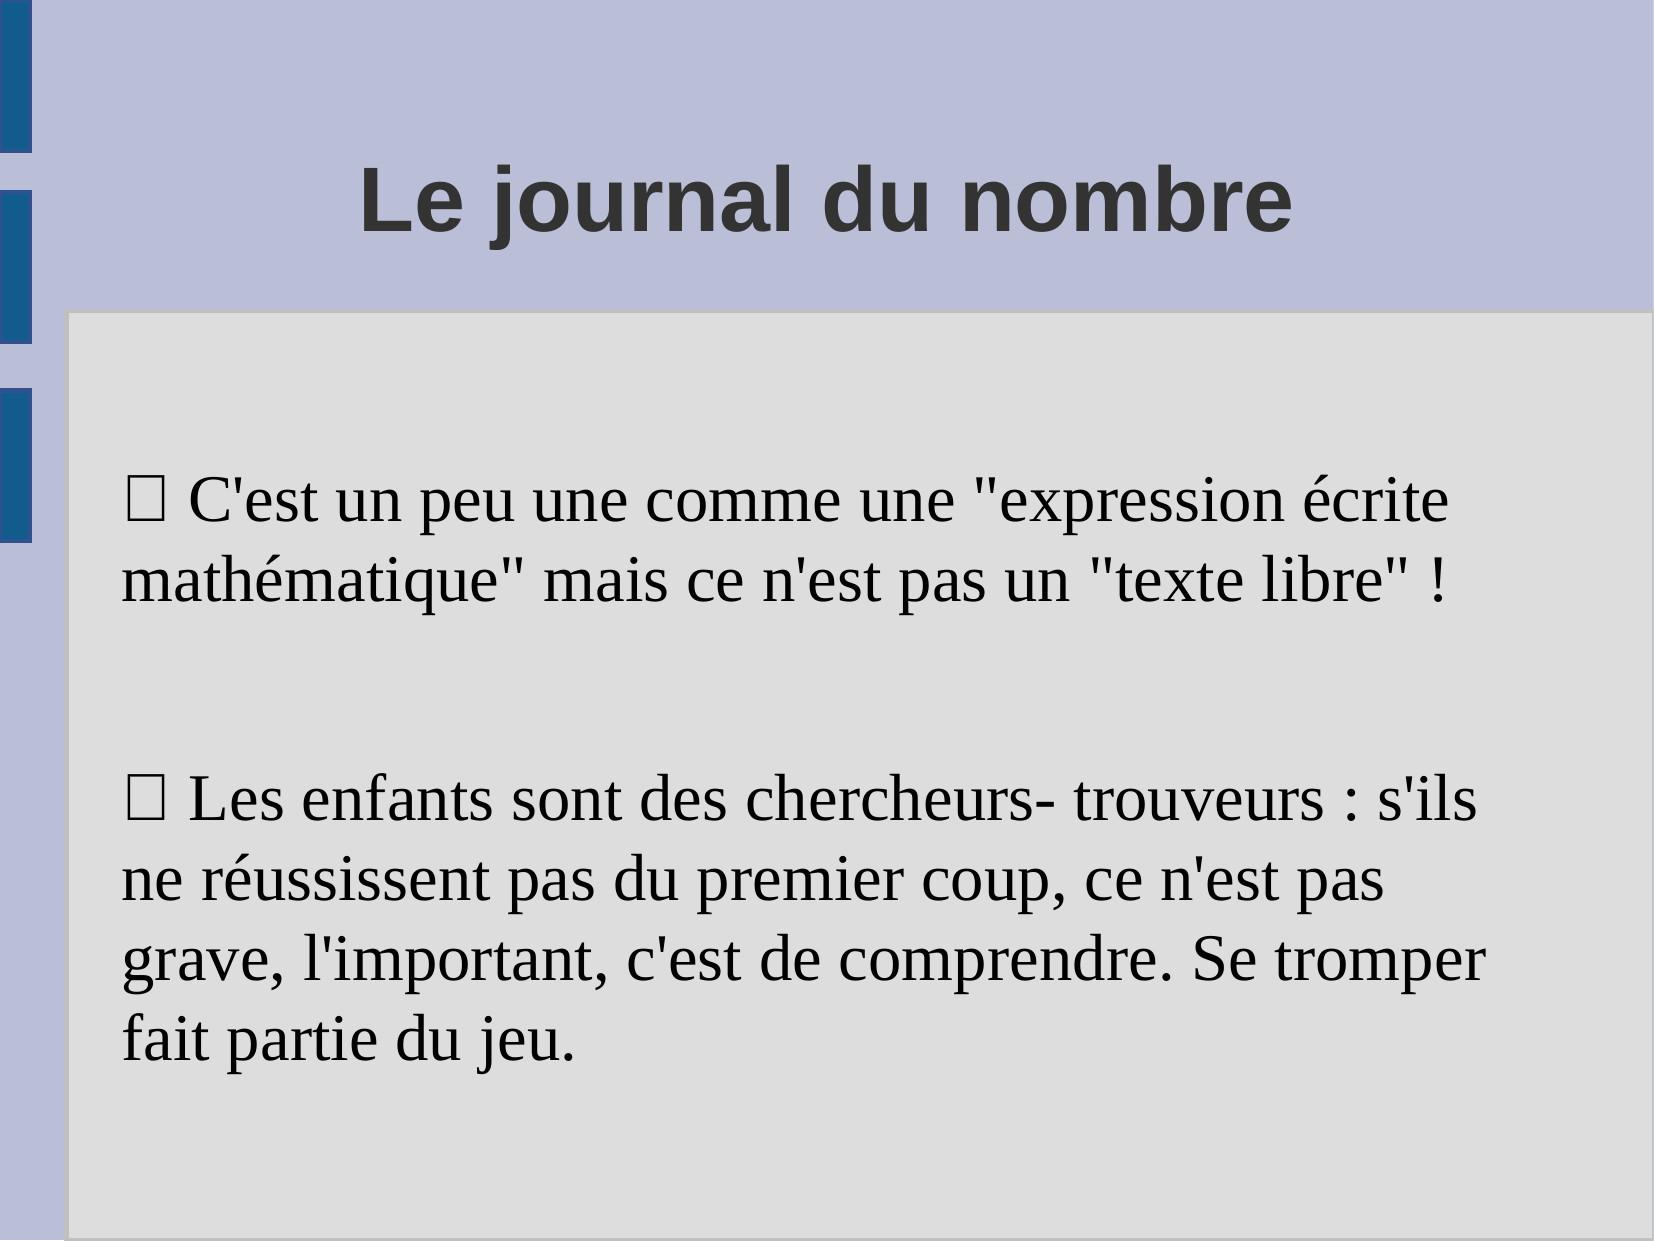

# Le journal du nombre
 C'est un peu une comme une "expression écrite mathématique" mais ce n'est pas un "texte libre" !
 Les enfants sont des chercheurs- trouveurs : s'ils ne réussissent pas du premier coup, ce n'est pas grave, l'important, c'est de comprendre. Se tromper fait partie du jeu.